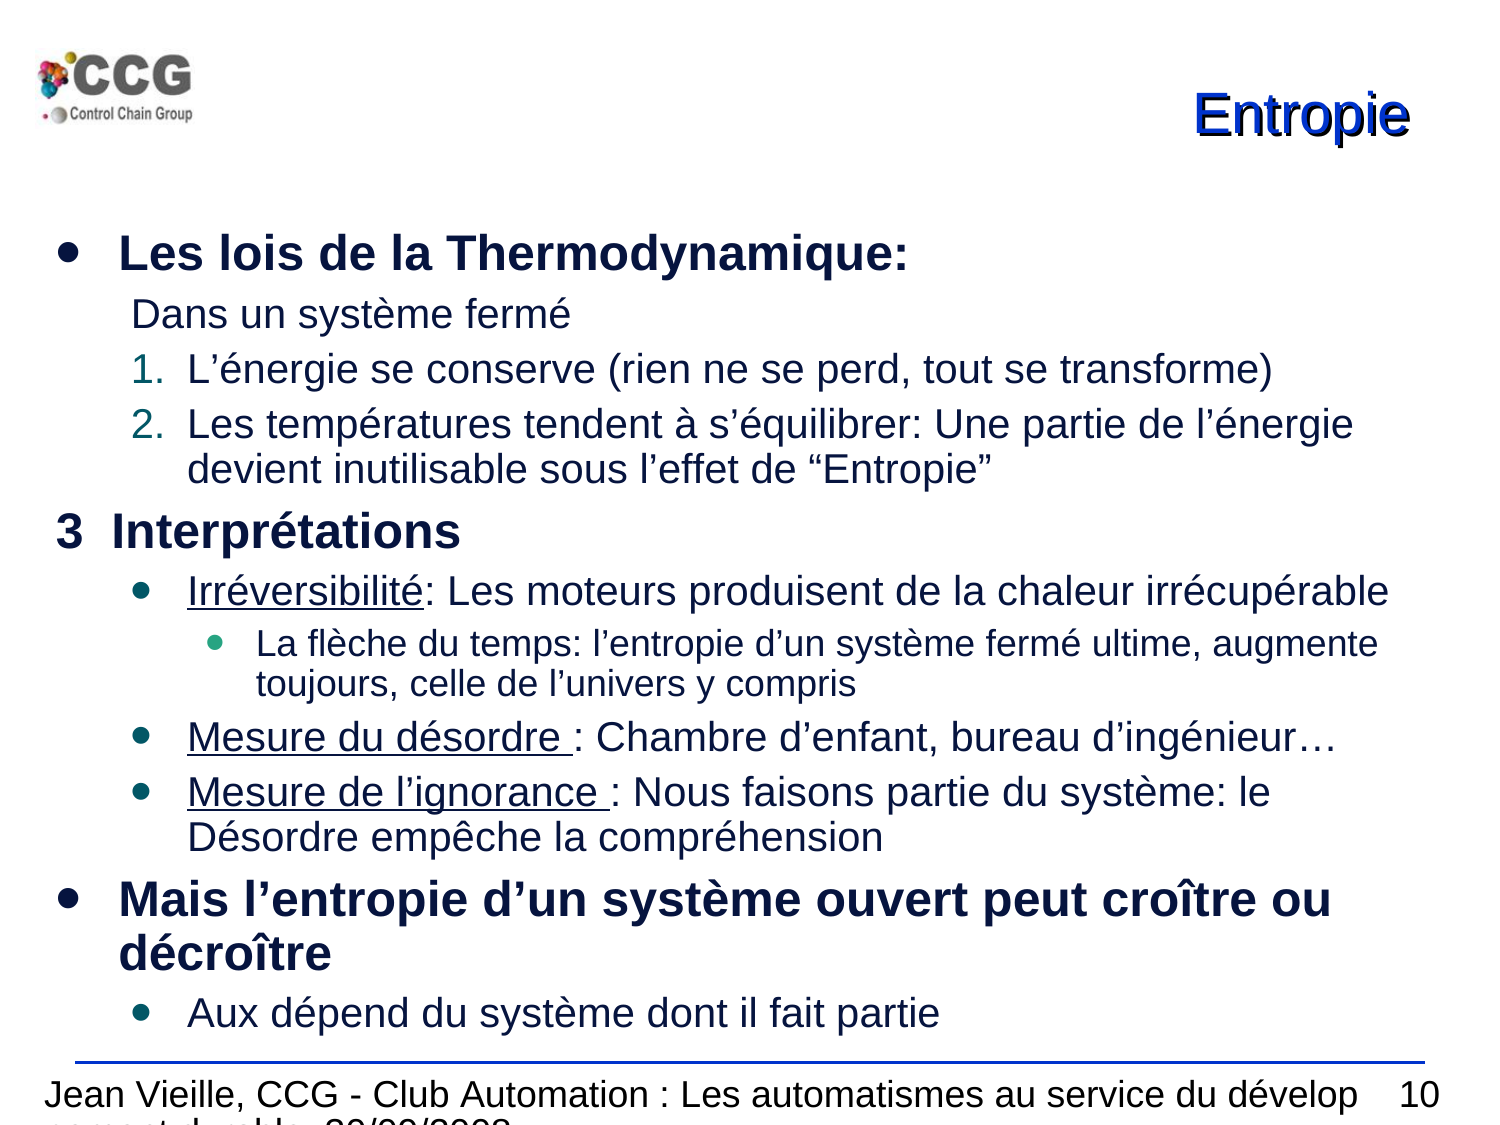

# Entropie
Les lois de la Thermodynamique:
Dans un système fermé
L’énergie se conserve (rien ne se perd, tout se transforme)
Les températures tendent à s’équilibrer: Une partie de l’énergie devient inutilisable sous l’effet de “Entropie”
3 Interprétations
Irréversibilité: Les moteurs produisent de la chaleur irrécupérable
La flèche du temps: l’entropie d’un système fermé ultime, augmente toujours, celle de l’univers y compris
Mesure du désordre : Chambre d’enfant, bureau d’ingénieur…
Mesure de l’ignorance : Nous faisons partie du système: le Désordre empêche la compréhension
Mais l’entropie d’un système ouvert peut croître ou décroître
Aux dépend du système dont il fait partie
Jean Vieille, CCG - Club Automation : Les automatismes au service du développement durable  30/09/2008
10